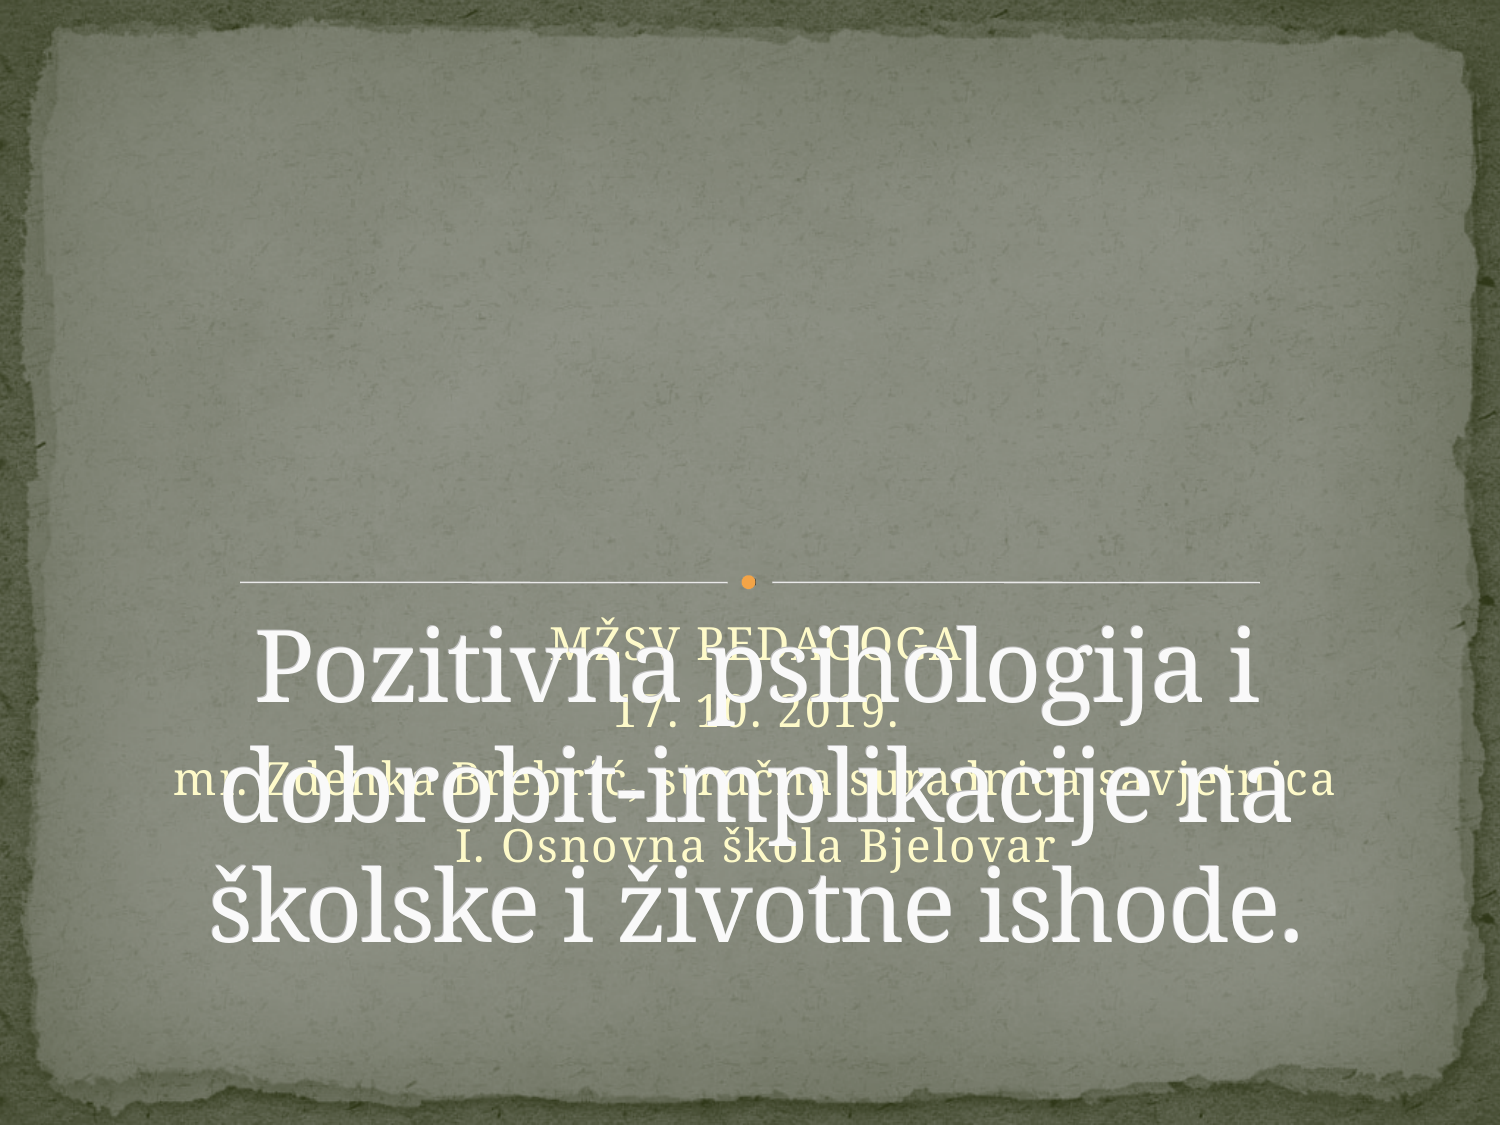

Pozitivna psihologija i dobrobit-implikacije na školske i životne ishode.
# MŽSV PEDAGOGA
17. 10. 2019.
mr. Zdenka Brebrić, stručna suradnica savjetnica
I. Osnovna škola Bjelovar